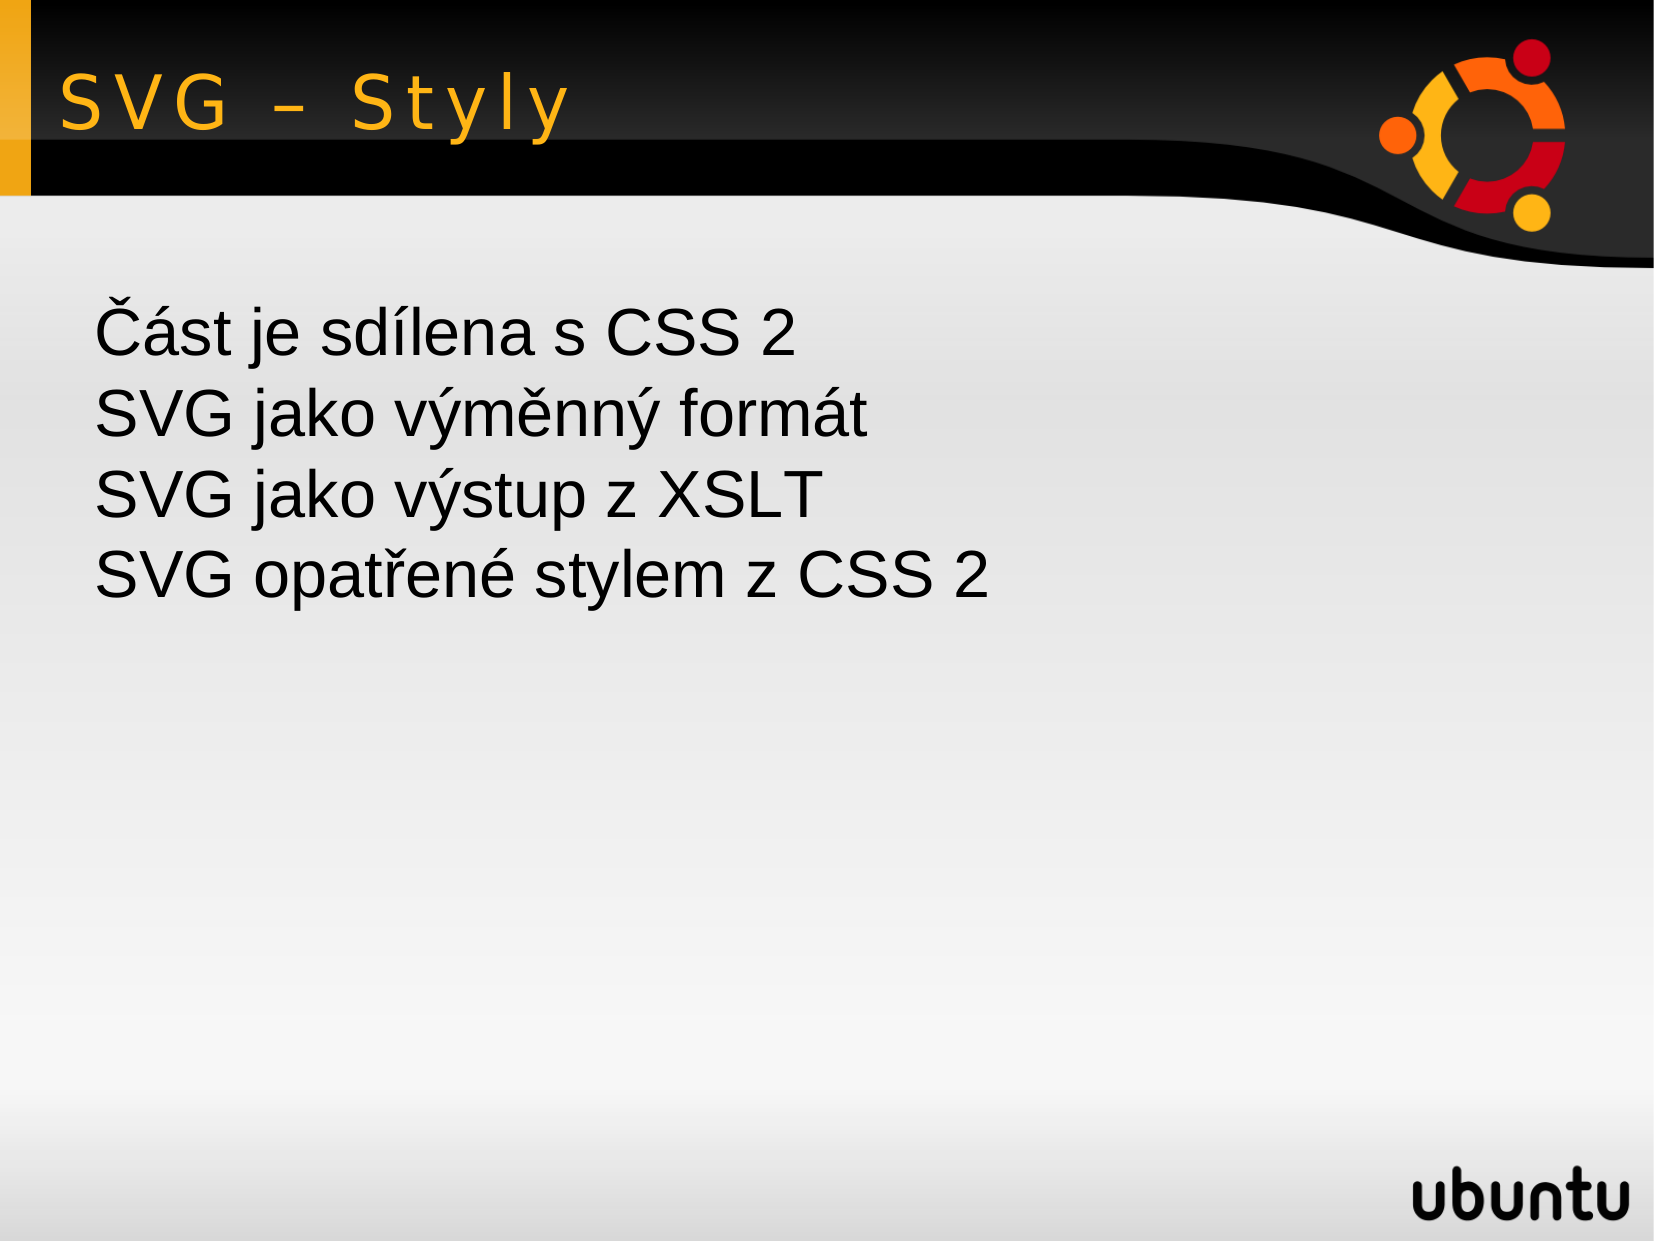

# SVG – Styly
Část je sdílena s CSS 2
SVG jako výměnný formát
SVG jako výstup z XSLT
SVG opatřené stylem z CSS 2